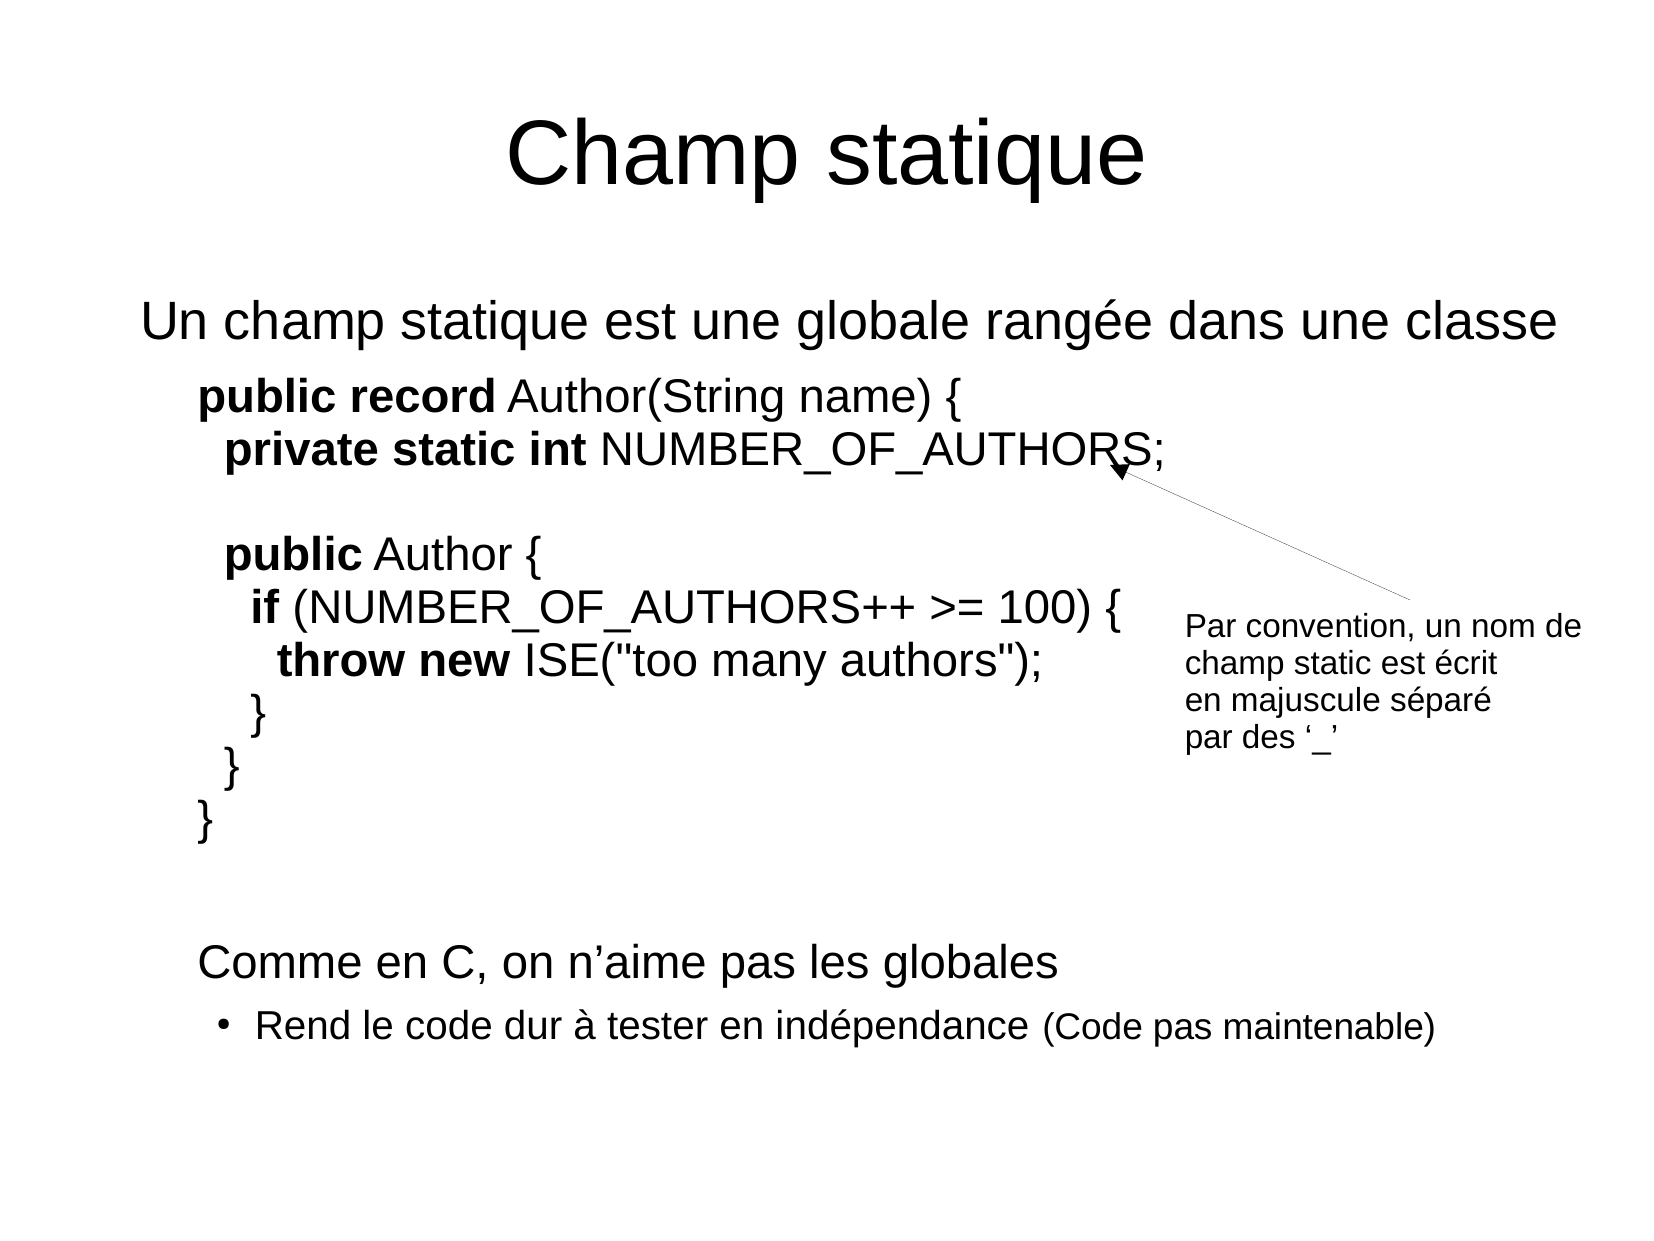

# Champ statique
Un champ statique est une globale rangée dans une classe
public record Author(String name) {
 private static int NUMBER_OF_AUTHORS;
 public Author {
 if (NUMBER_OF_AUTHORS++ >= 100) {
 throw new ISE("too many authors");
 }
 }
}
Comme en C, on n’aime pas les globales
Rend le code dur à tester en indépendance (Code pas maintenable)
Par convention, un nom de
champ static est écrit
en majuscule séparé
par des ‘_’